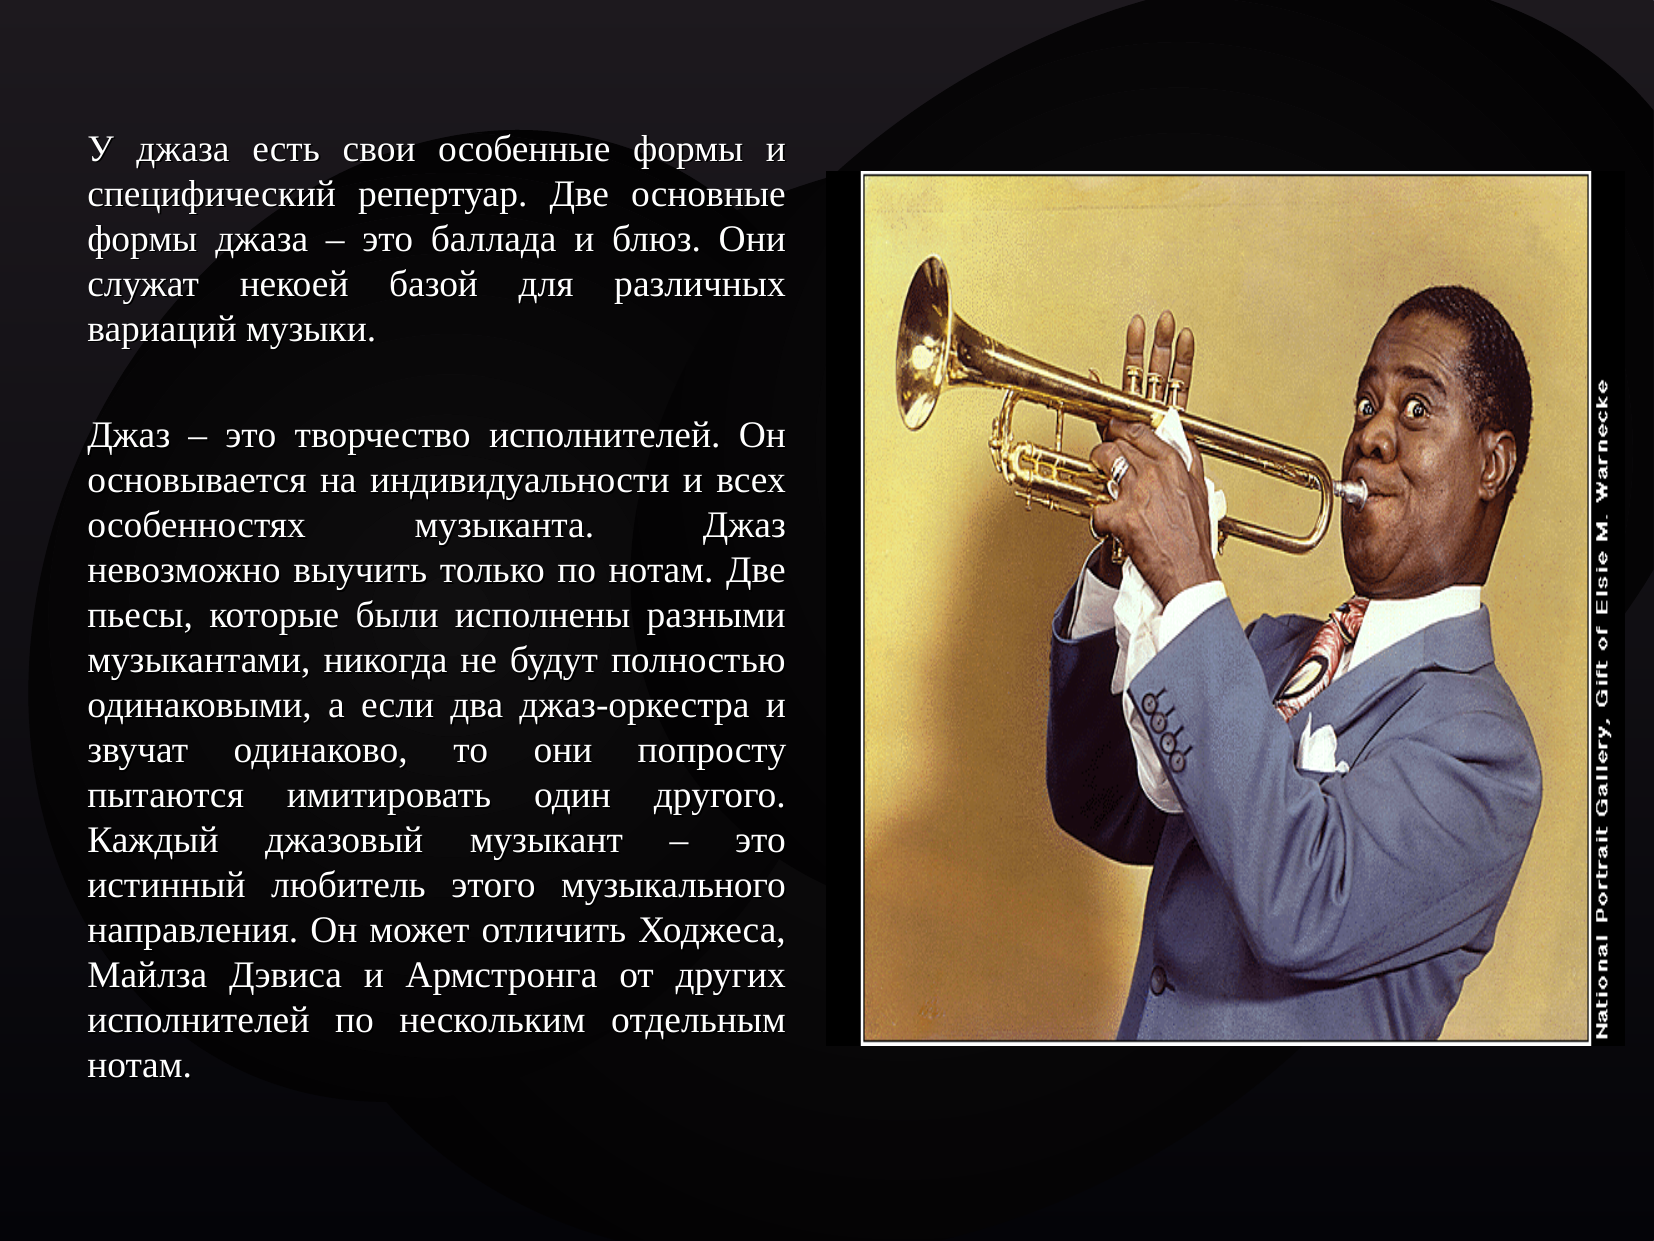

# У джаза есть свои особенные формы и специфический репертуар. Две основные формы джаза – это баллада и блюз. Они служат некоей базой для различных вариаций музыки.
Джаз – это творчество исполнителей. Он основывается на индивидуальности и всех особенностях музыканта. Джаз невозможно выучить только по нотам. Две пьесы, которые были исполнены разными музыкантами, никогда не будут полностью одинаковыми, а если два джаз-оркестра и звучат одинаково, то они попросту пытаются имитировать один другого. Каждый джазовый музыкант – это истинный любитель этого музыкального направления. Он может отличить Ходжеса, Майлза Дэвиса и Армстронга от других исполнителей по нескольким отдельным нотам.